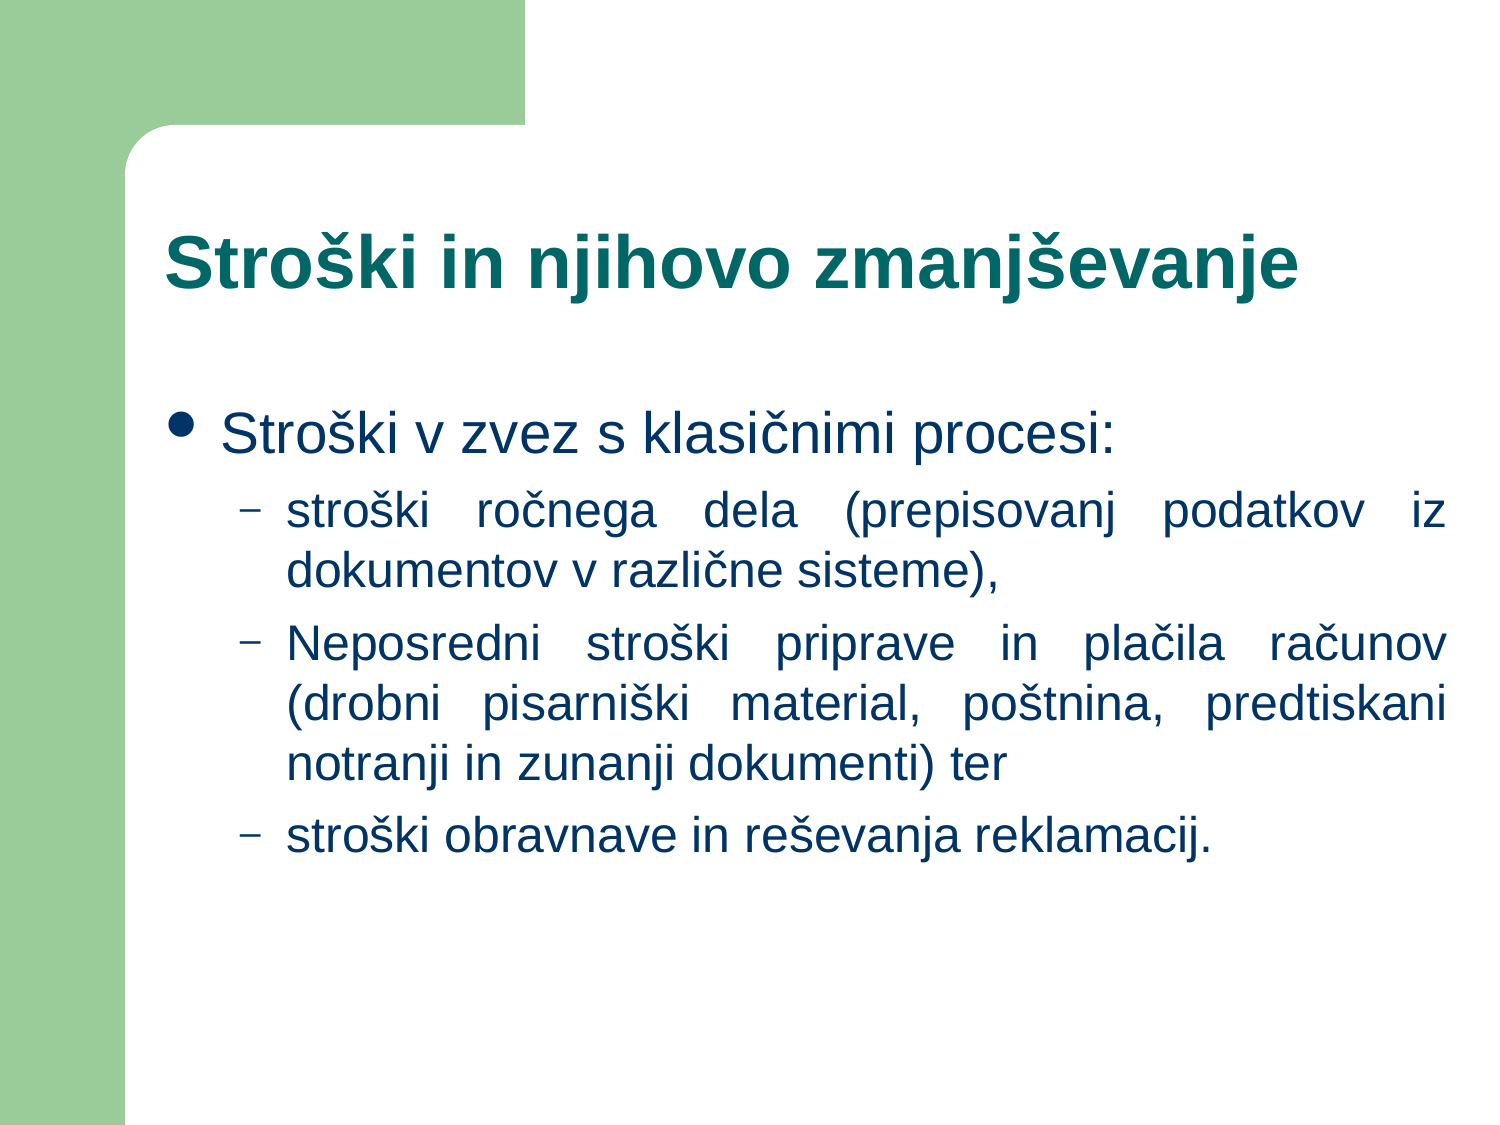

# Stroški in njihovo zmanjševanje
Stroški v zvez s klasičnimi procesi:
stroški ročnega dela (prepisovanj podatkov iz dokumentov v različne sisteme),
Neposredni stroški priprave in plačila računov (drobni pisarniški material, poštnina, predtiskani notranji in zunanji dokumenti) ter
stroški obravnave in reševanja reklamacij.